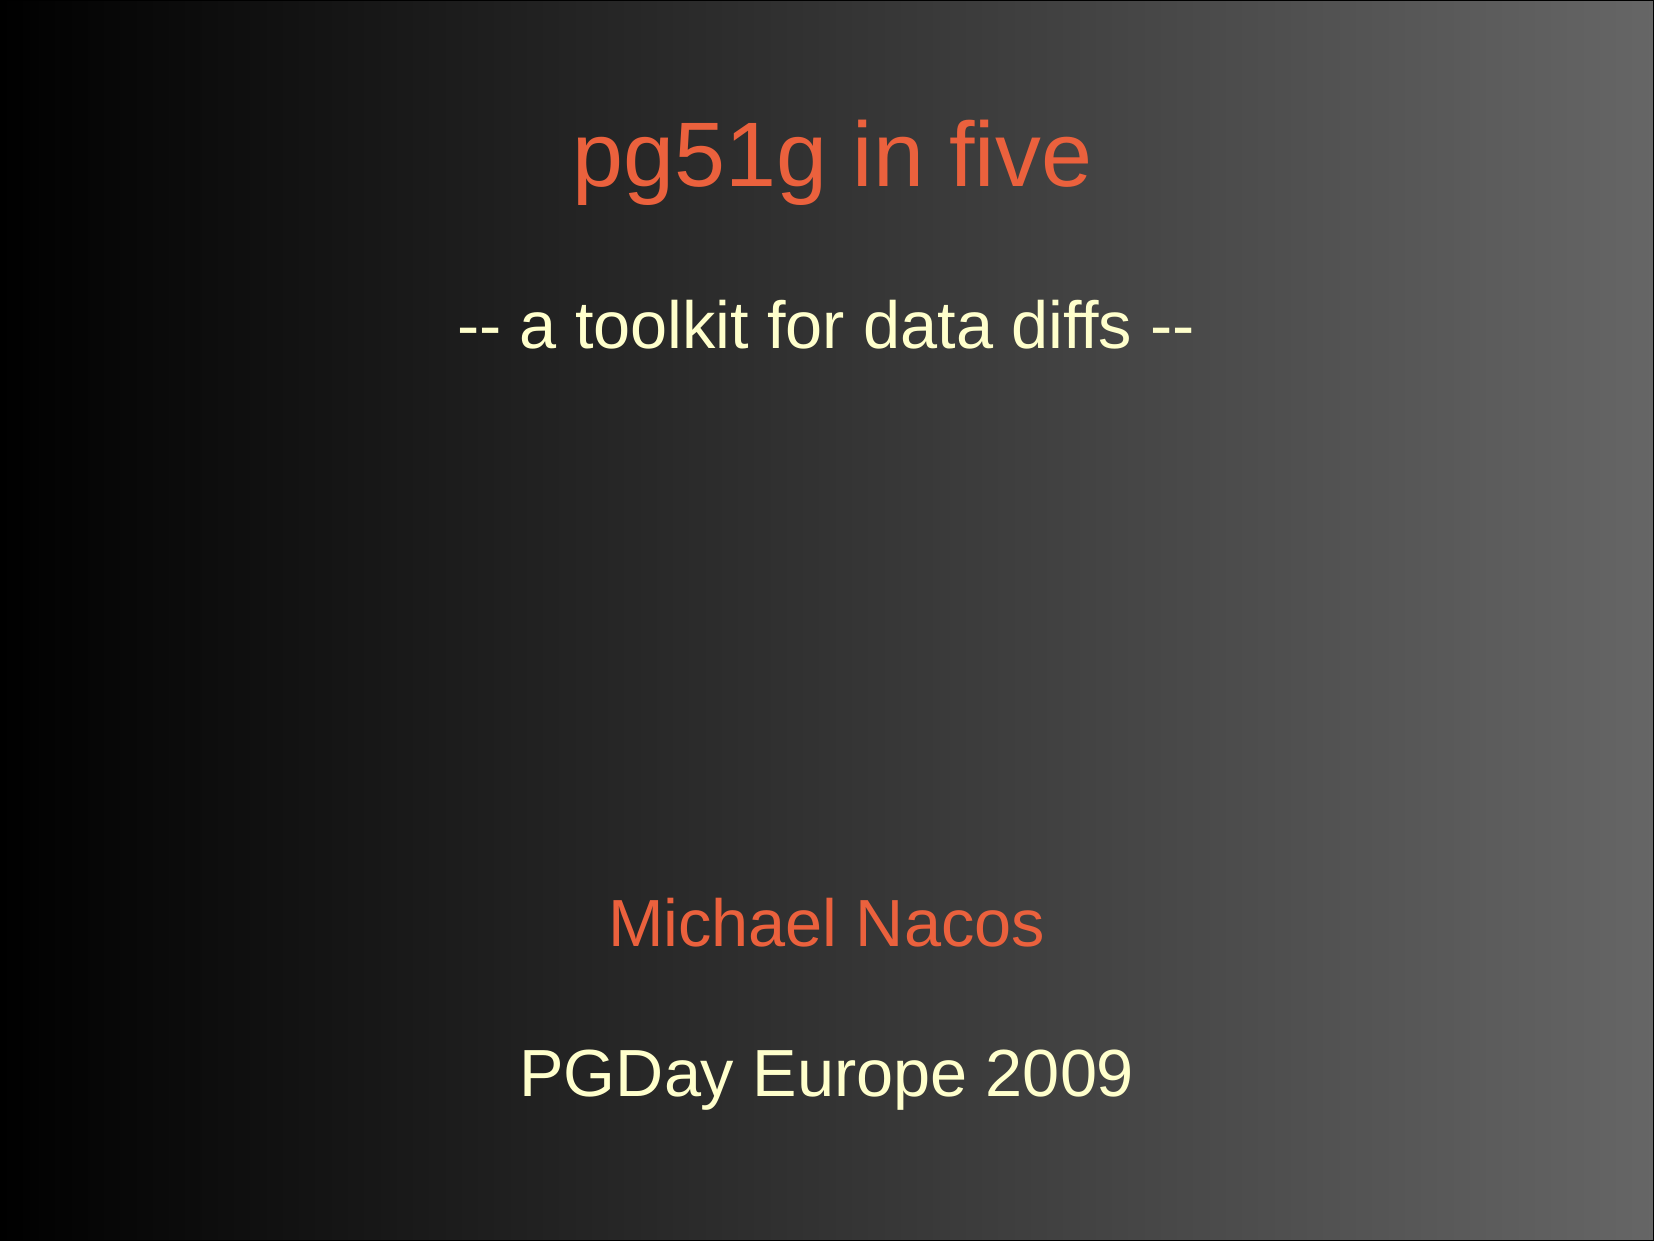

# pg51g in five
-- a toolkit for data diffs --
Michael Nacos
PGDay Europe 2009